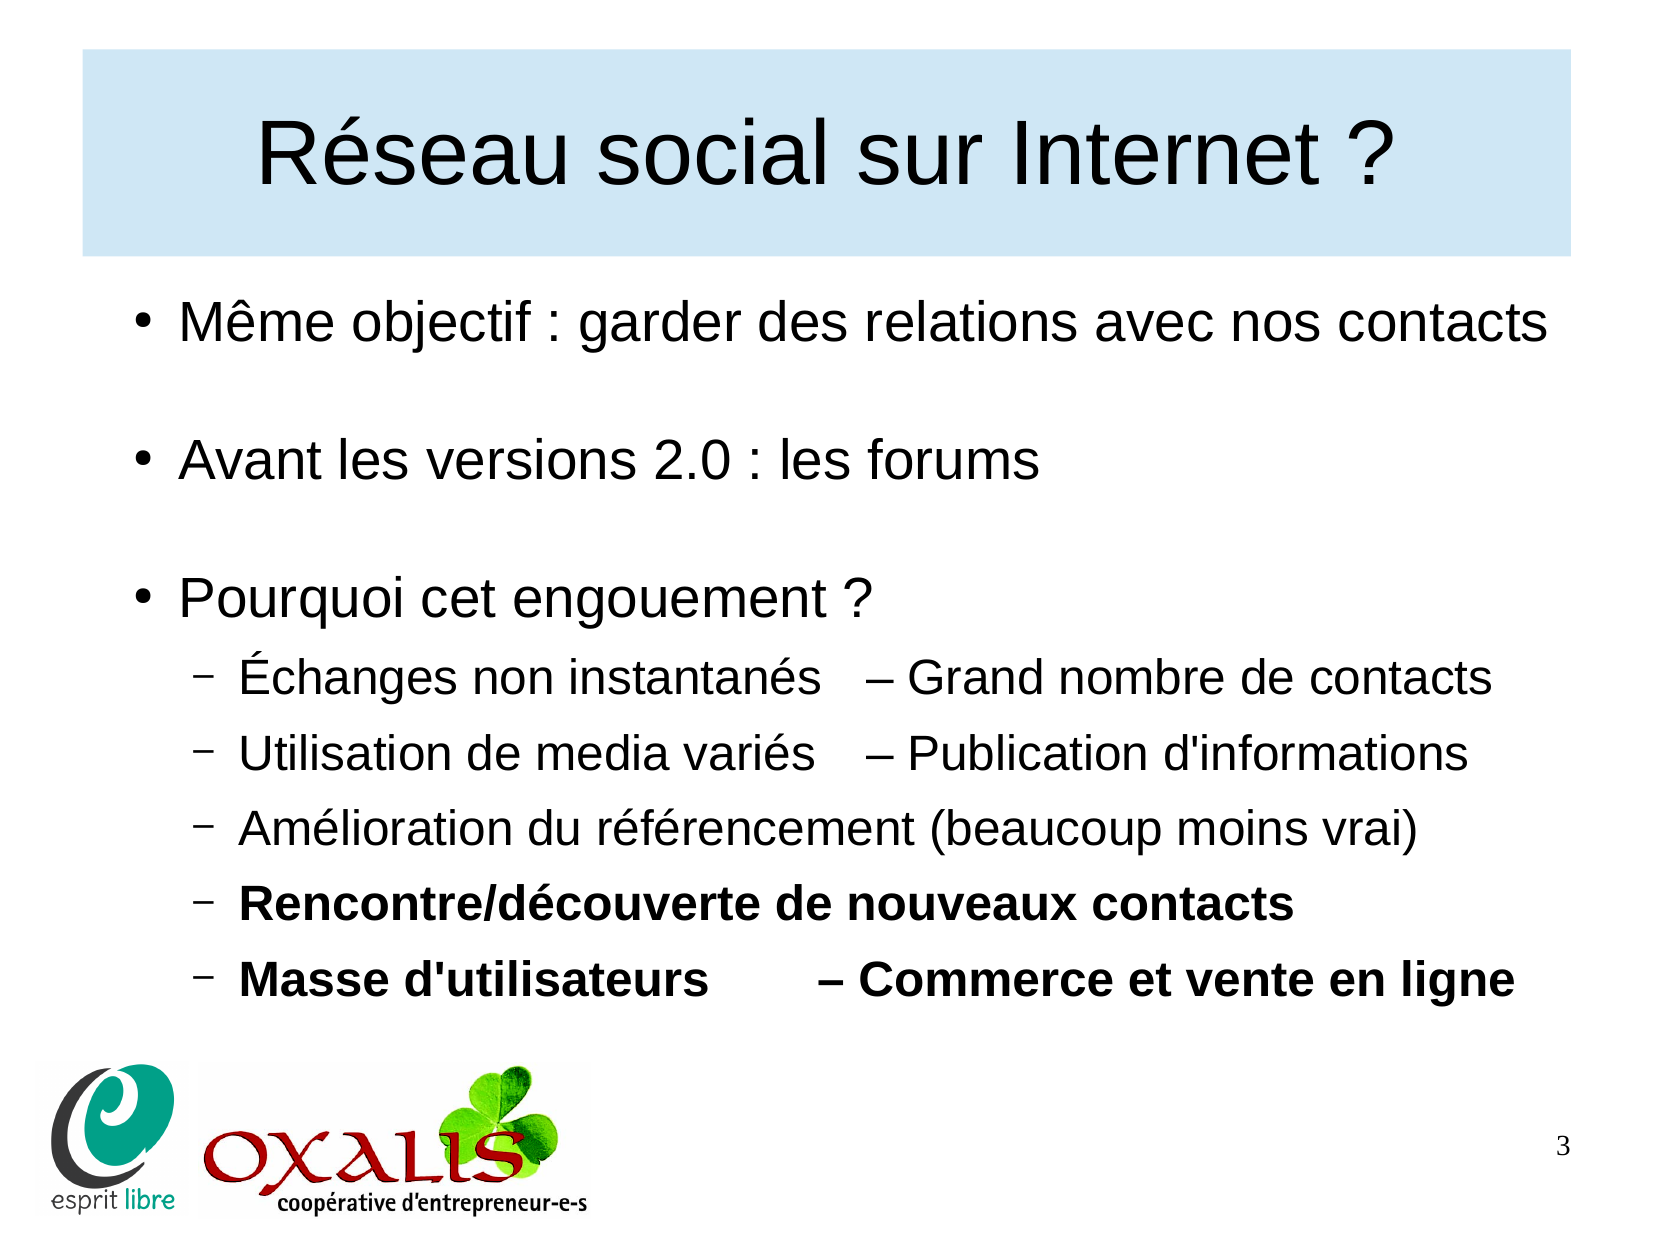

# Réseau social sur Internet ?
Même objectif : garder des relations avec nos contacts
Avant les versions 2.0 : les forums
Pourquoi cet engouement ?
Échanges non instantanés	– Grand nombre de contacts
Utilisation de media variés	– Publication d'informations
Amélioration du référencement (beaucoup moins vrai)
Rencontre/découverte de nouveaux contacts
Masse d'utilisateurs			 – Commerce et vente en ligne
3